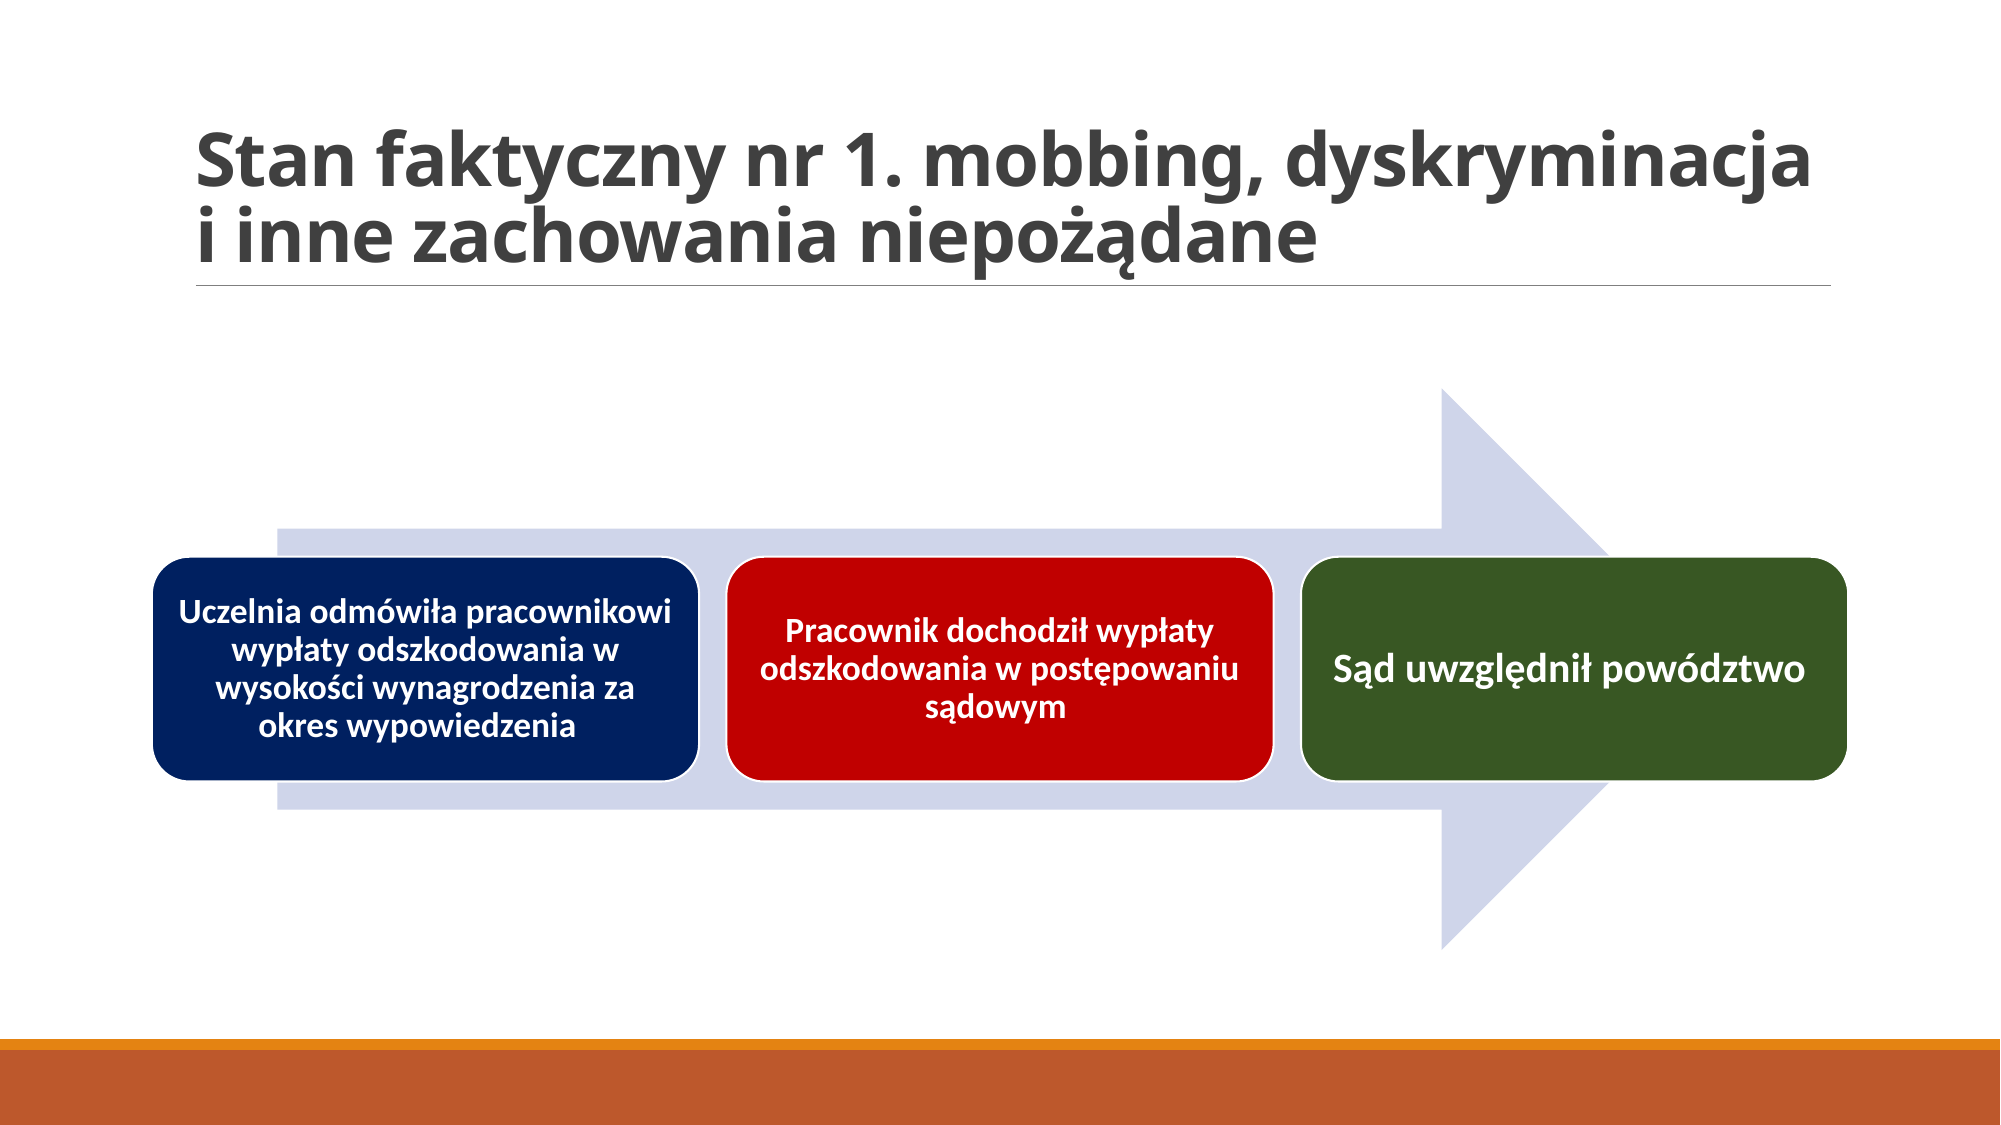

# Stan faktyczny nr 1. mobbing, dyskryminacja i inne zachowania niepożądane
Uczelnia odmówiła pracownikowi wypłaty odszkodowania w wysokości wynagrodzenia za okres wypowiedzenia
Pracownik dochodził wypłaty odszkodowania w postępowaniu sądowym
Sąd uwzględnił powództwo